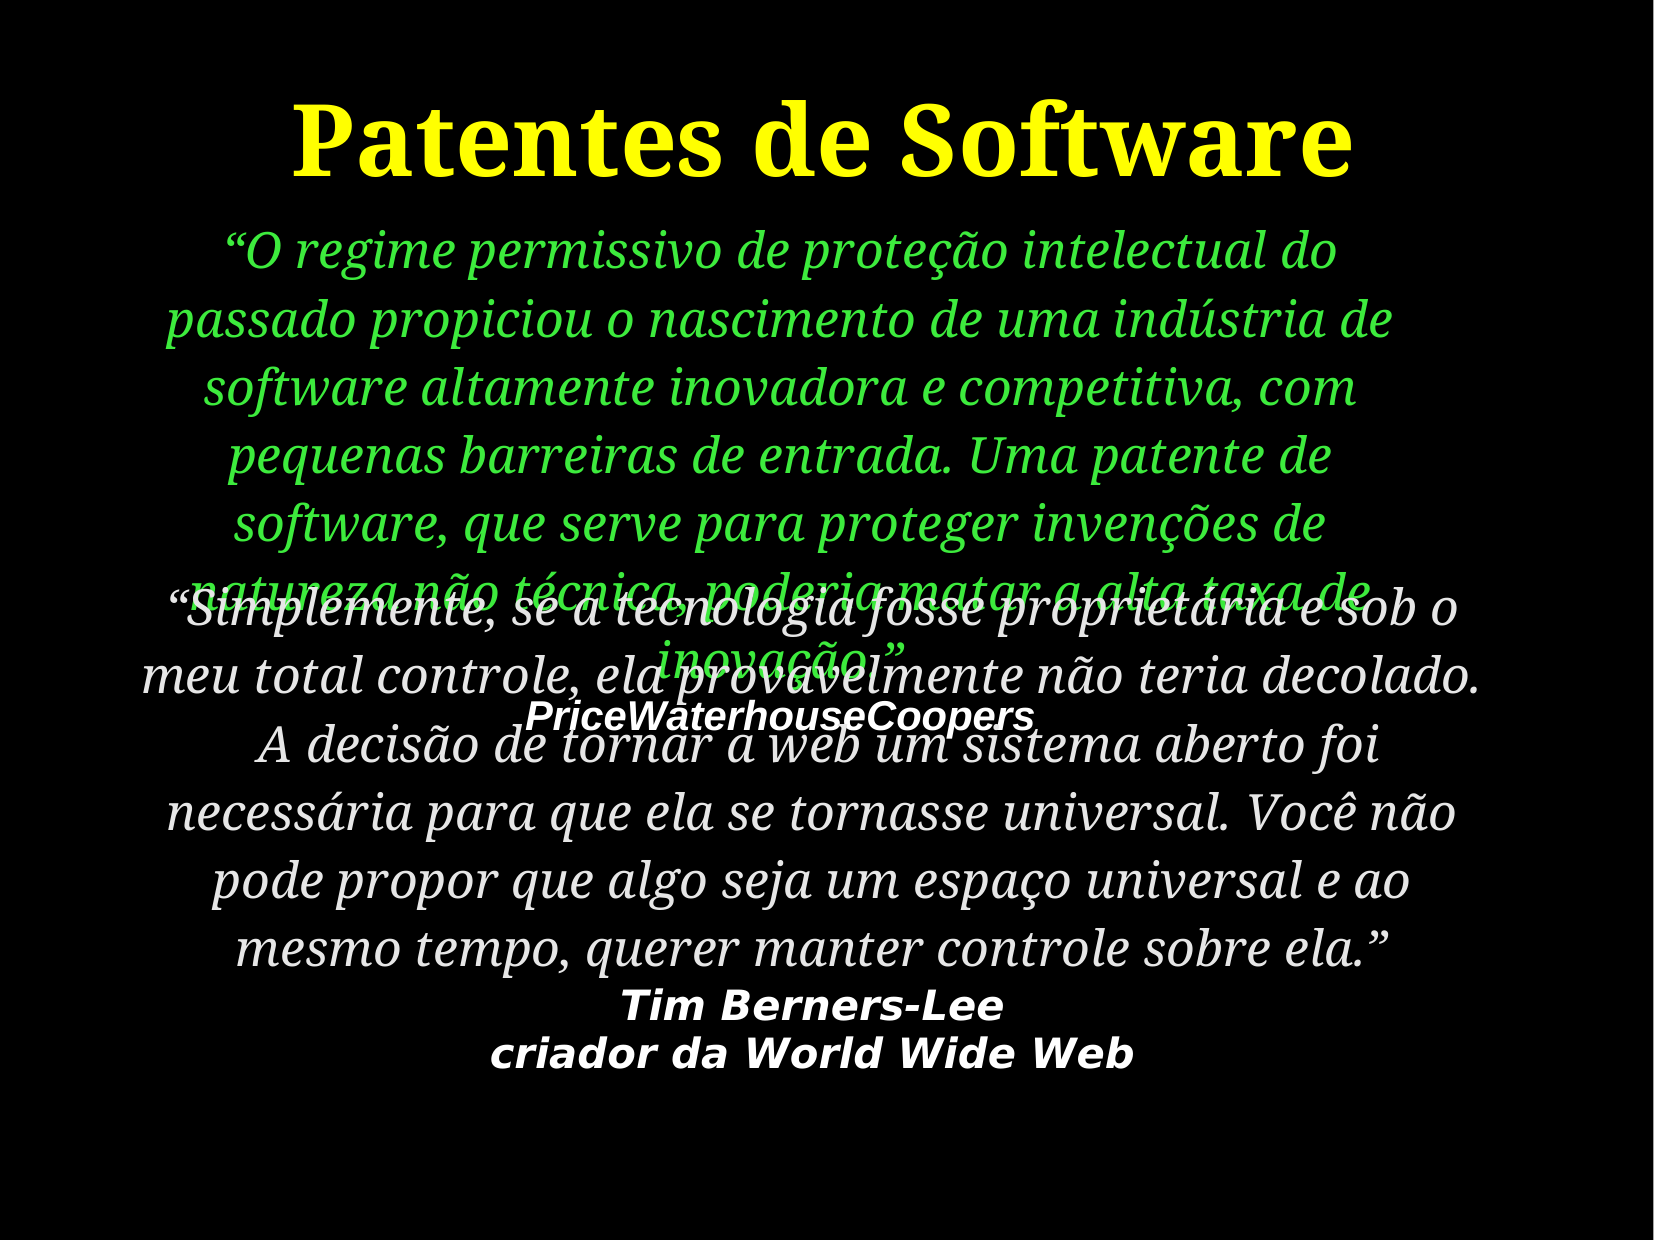

# Patentes de Software
“O regime permissivo de proteção intelectual do passado propiciou o nascimento de uma indústria de software altamente inovadora e competitiva, com pequenas barreiras de entrada. Uma patente de software, que serve para proteger invenções de natureza não técnica, poderia matar a alta taxa de inovação.”
PriceWaterhouseCoopers
“Simplemente, se a tecnologia fosse proprietária e sob o meu total controle, ela provavelmente não teria decolado.
 A decisão de tornar a web um sistema aberto foi necessária para que ela se tornasse universal. Você não pode propor que algo seja um espaço universal e ao mesmo tempo, querer manter controle sobre ela.”
Tim Berners-Lee
criador da World Wide Web